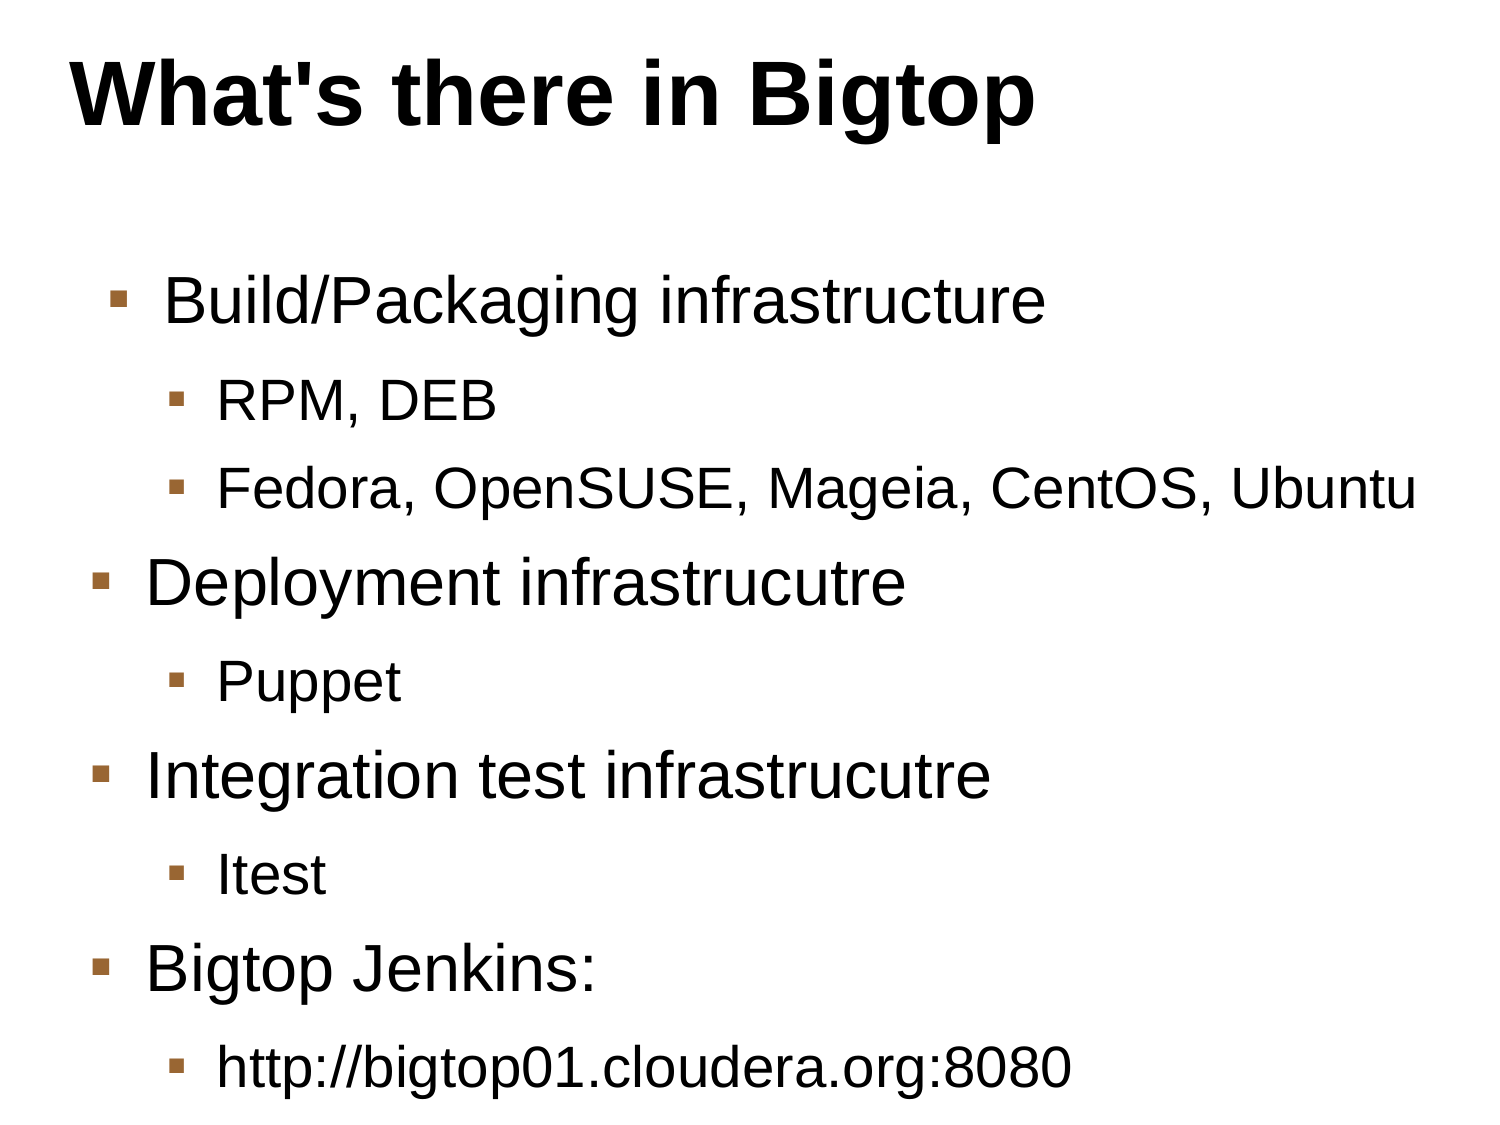

# What's there in Bigtop
Build/Packaging infrastructure
RPM, DEB
Fedora, OpenSUSE, Mageia, CentOS, Ubuntu
Deployment infrastrucutre
Puppet
Integration test infrastrucutre
Itest
Bigtop Jenkins:
http://bigtop01.cloudera.org:8080